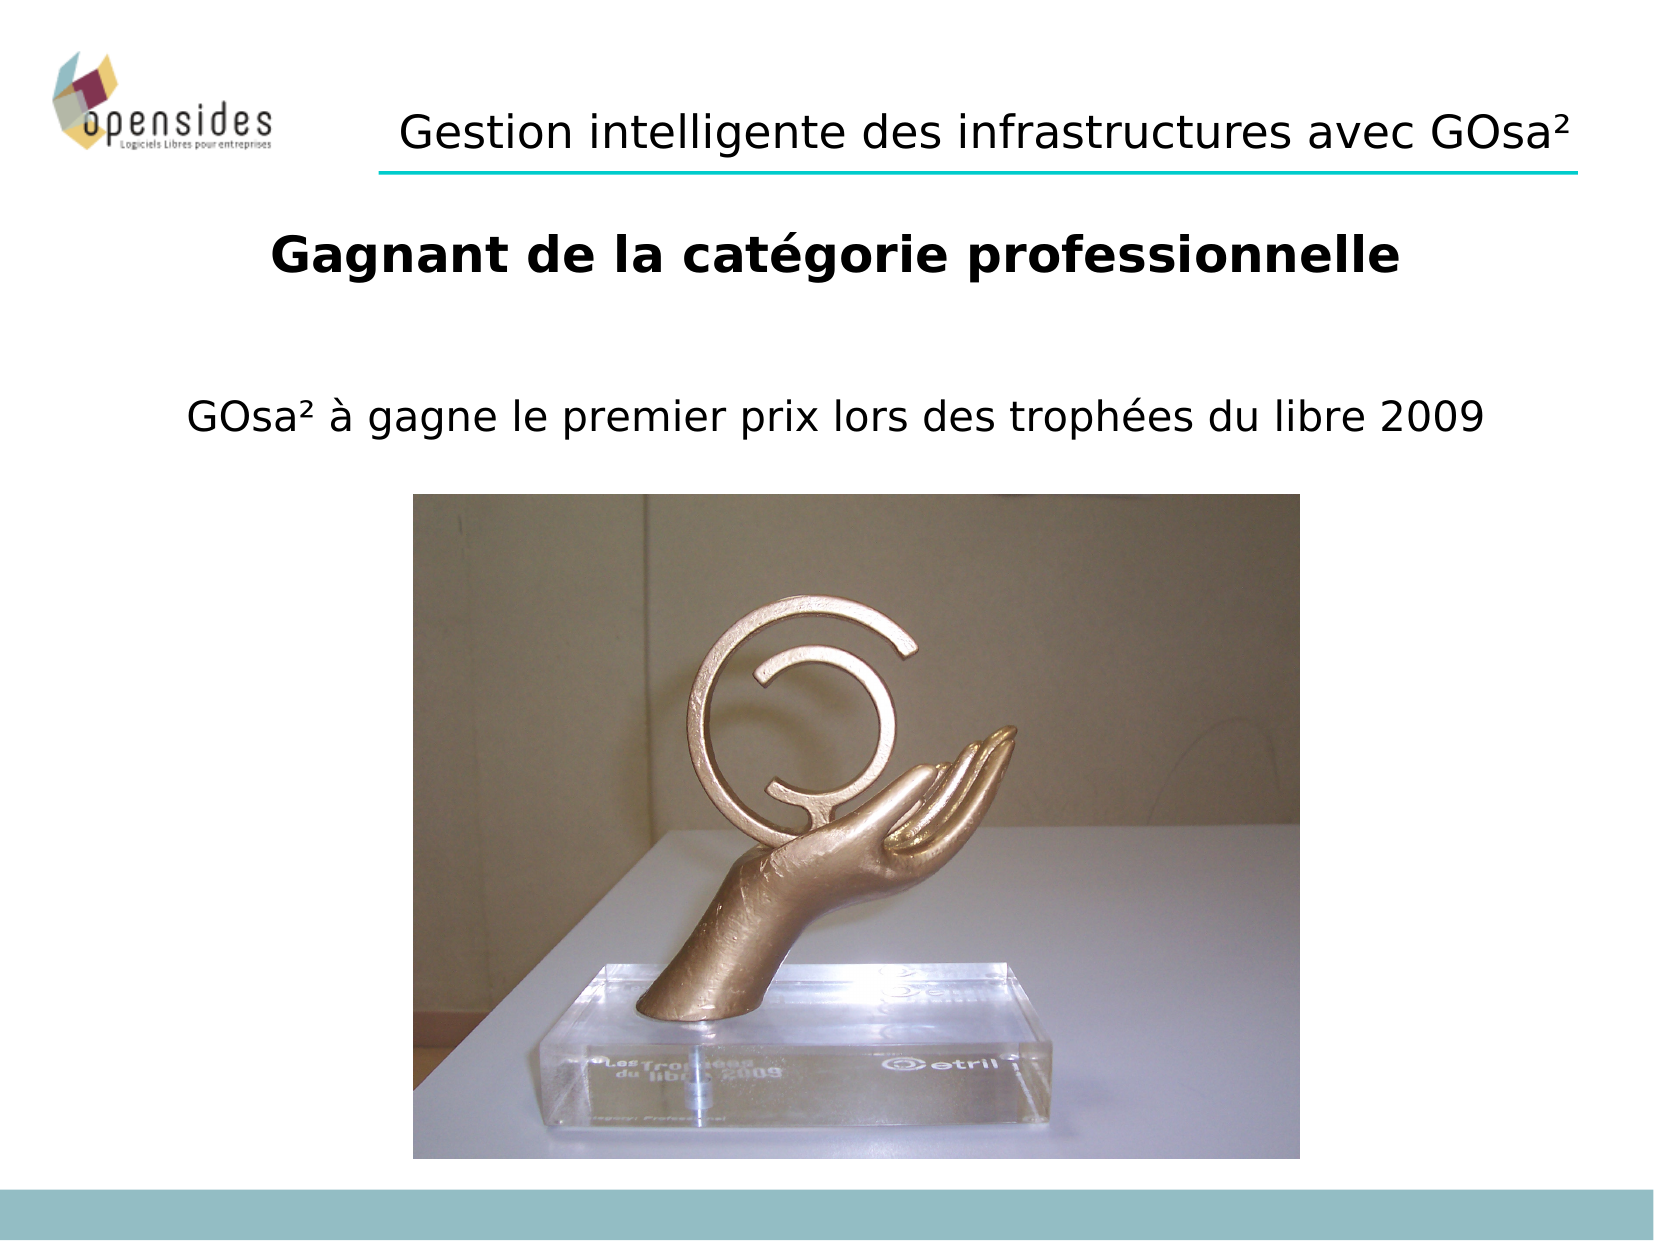

Gestion intelligente des infrastructures avec GOsa²
# Gagnant de la catégorie professionnelle
GOsa² à gagne le premier prix lors des trophées du libre 2009